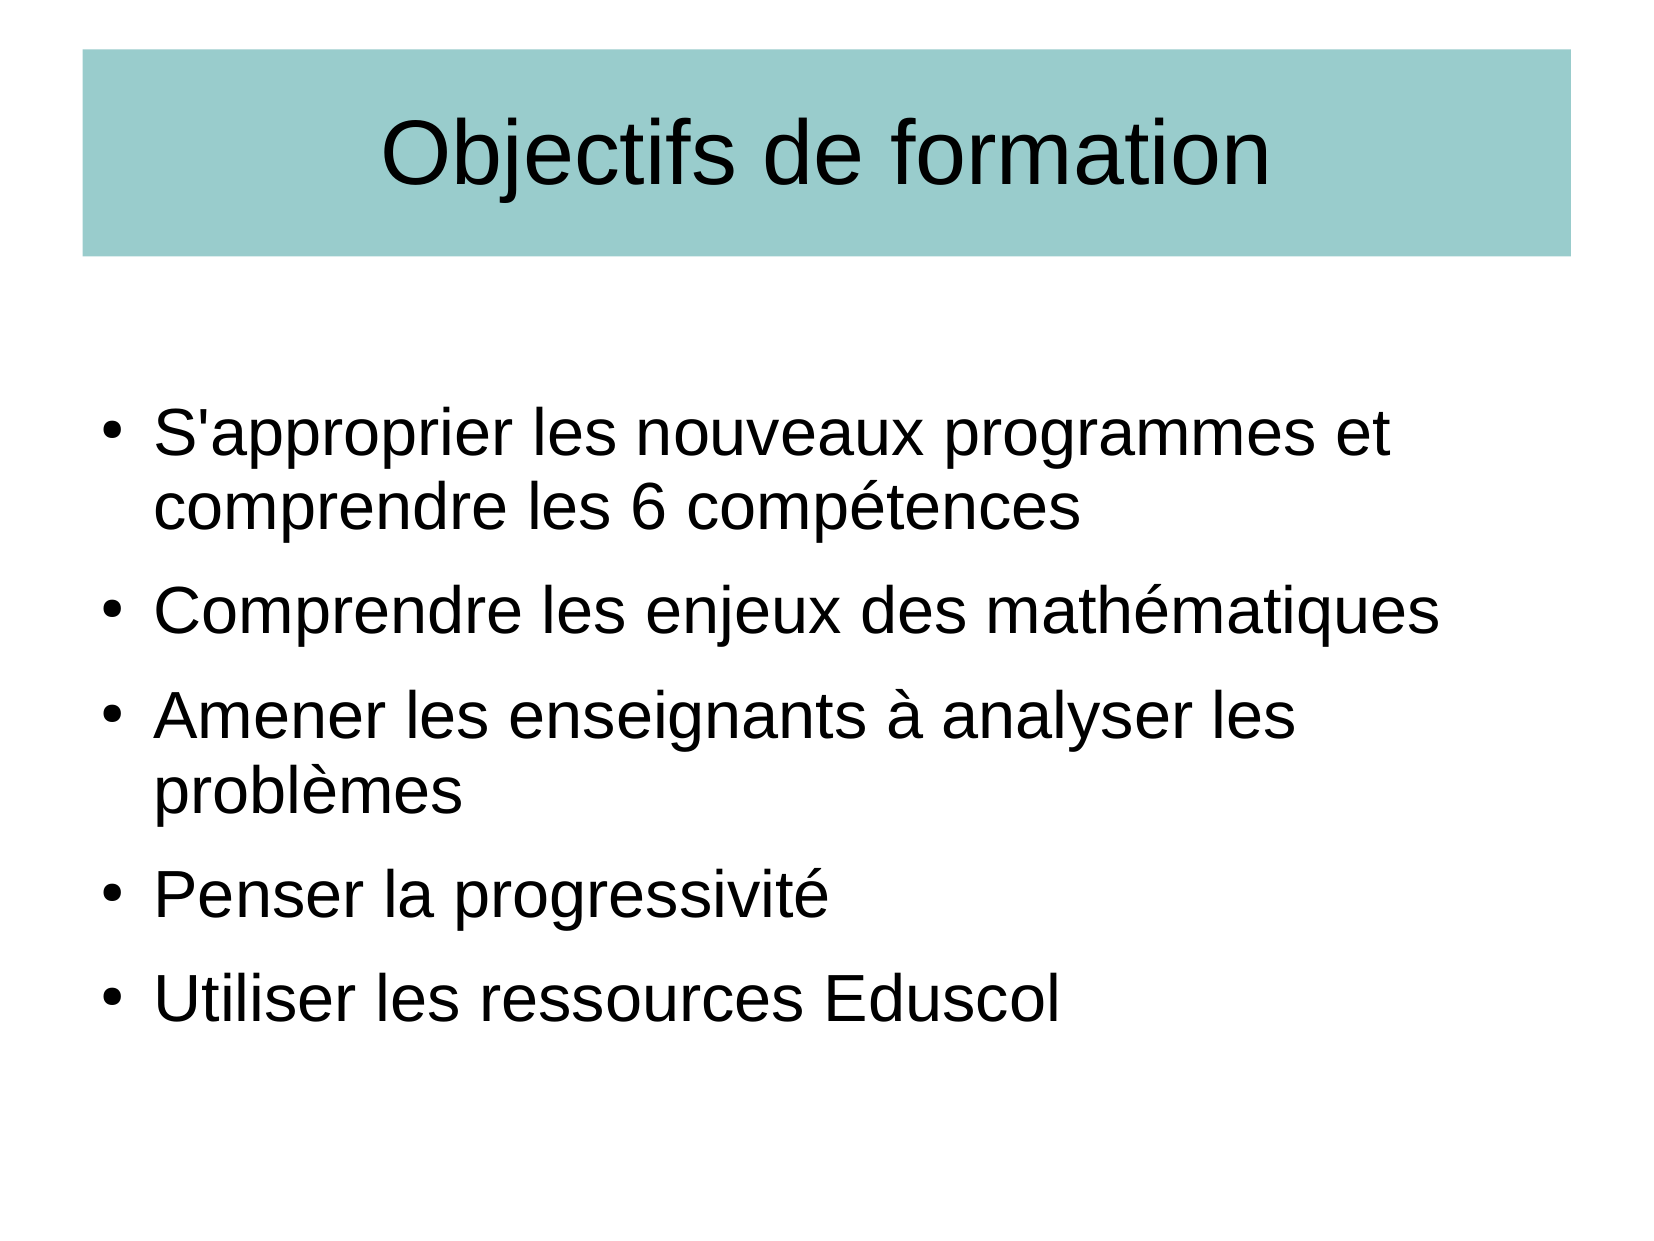

# Objectifs de formation
S'approprier les nouveaux programmes et comprendre les 6 compétences
Comprendre les enjeux des mathématiques
Amener les enseignants à analyser les problèmes
Penser la progressivité
Utiliser les ressources Eduscol